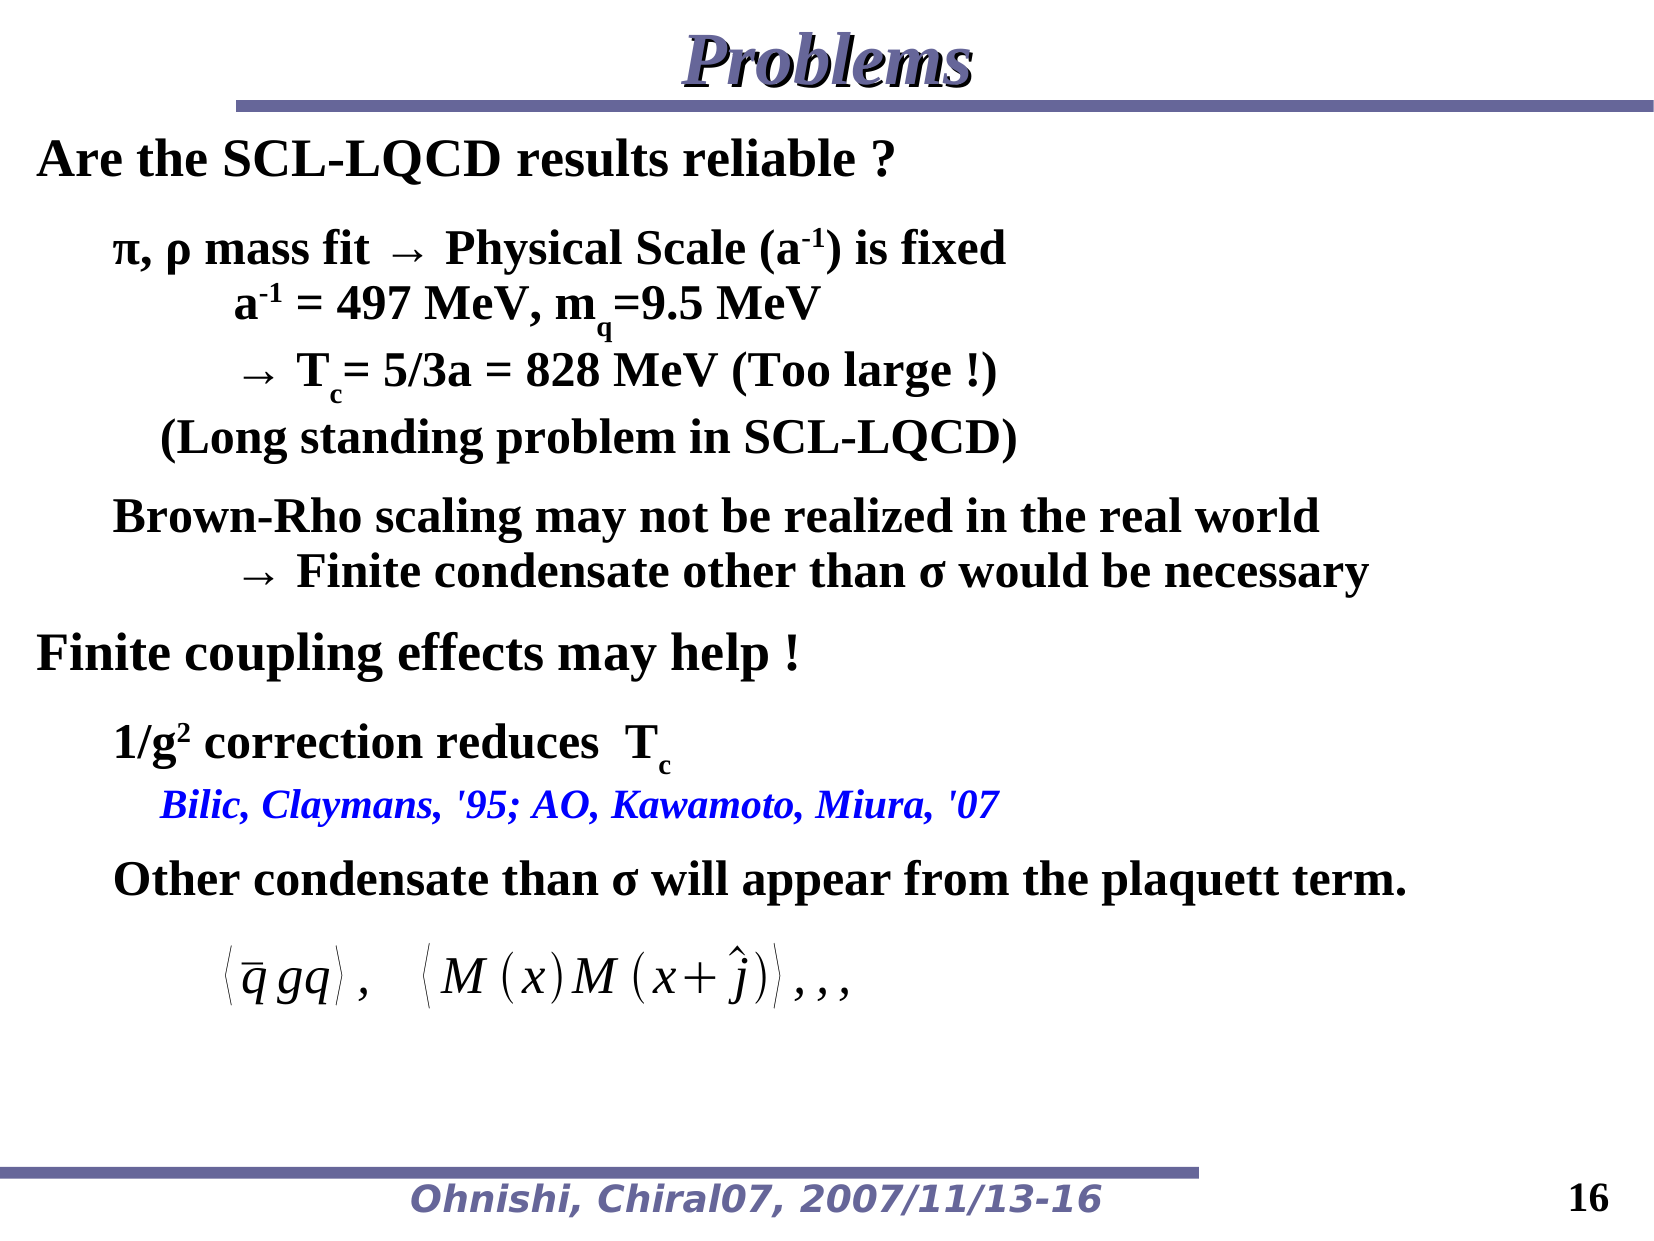

# Problems
Are the SCL-LQCD results reliable ?
π, ρ mass fit → Physical Scale (a-1) is fixed
	a-1 = 497 MeV, mq=9.5 MeV
	→ Tc= 5/3a = 828 MeV (Too large !)
(Long standing problem in SCL-LQCD)
Brown-Rho scaling may not be realized in the real world
	→ Finite condensate other than σ would be necessary
Finite coupling effects may help !
1/g2 correction reduces Tc
Bilic, Claymans, '95; AO, Kawamoto, Miura, '07
Other condensate than σ will appear from the plaquett term.